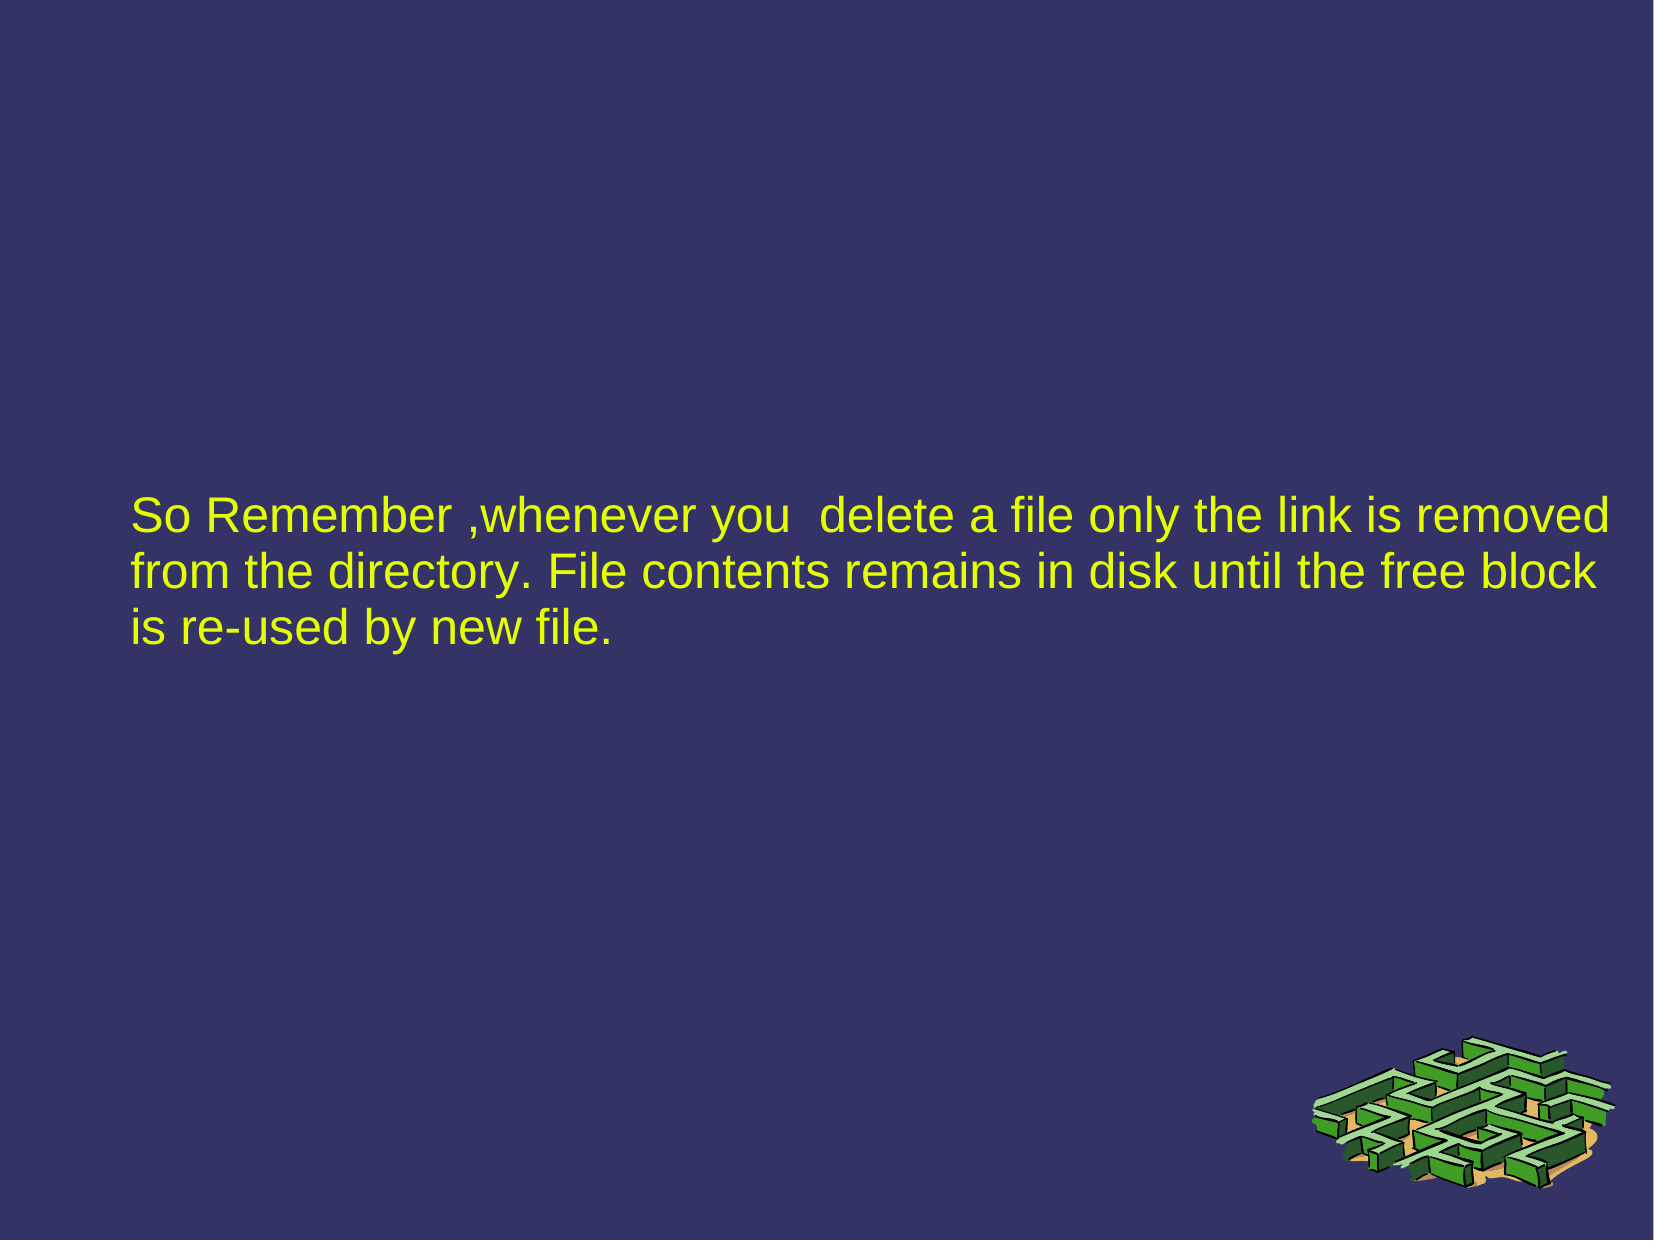

So Remember ,whenever you delete a file only the link is removed
from the directory. File contents remains in disk until the free block
is re-used by new file.